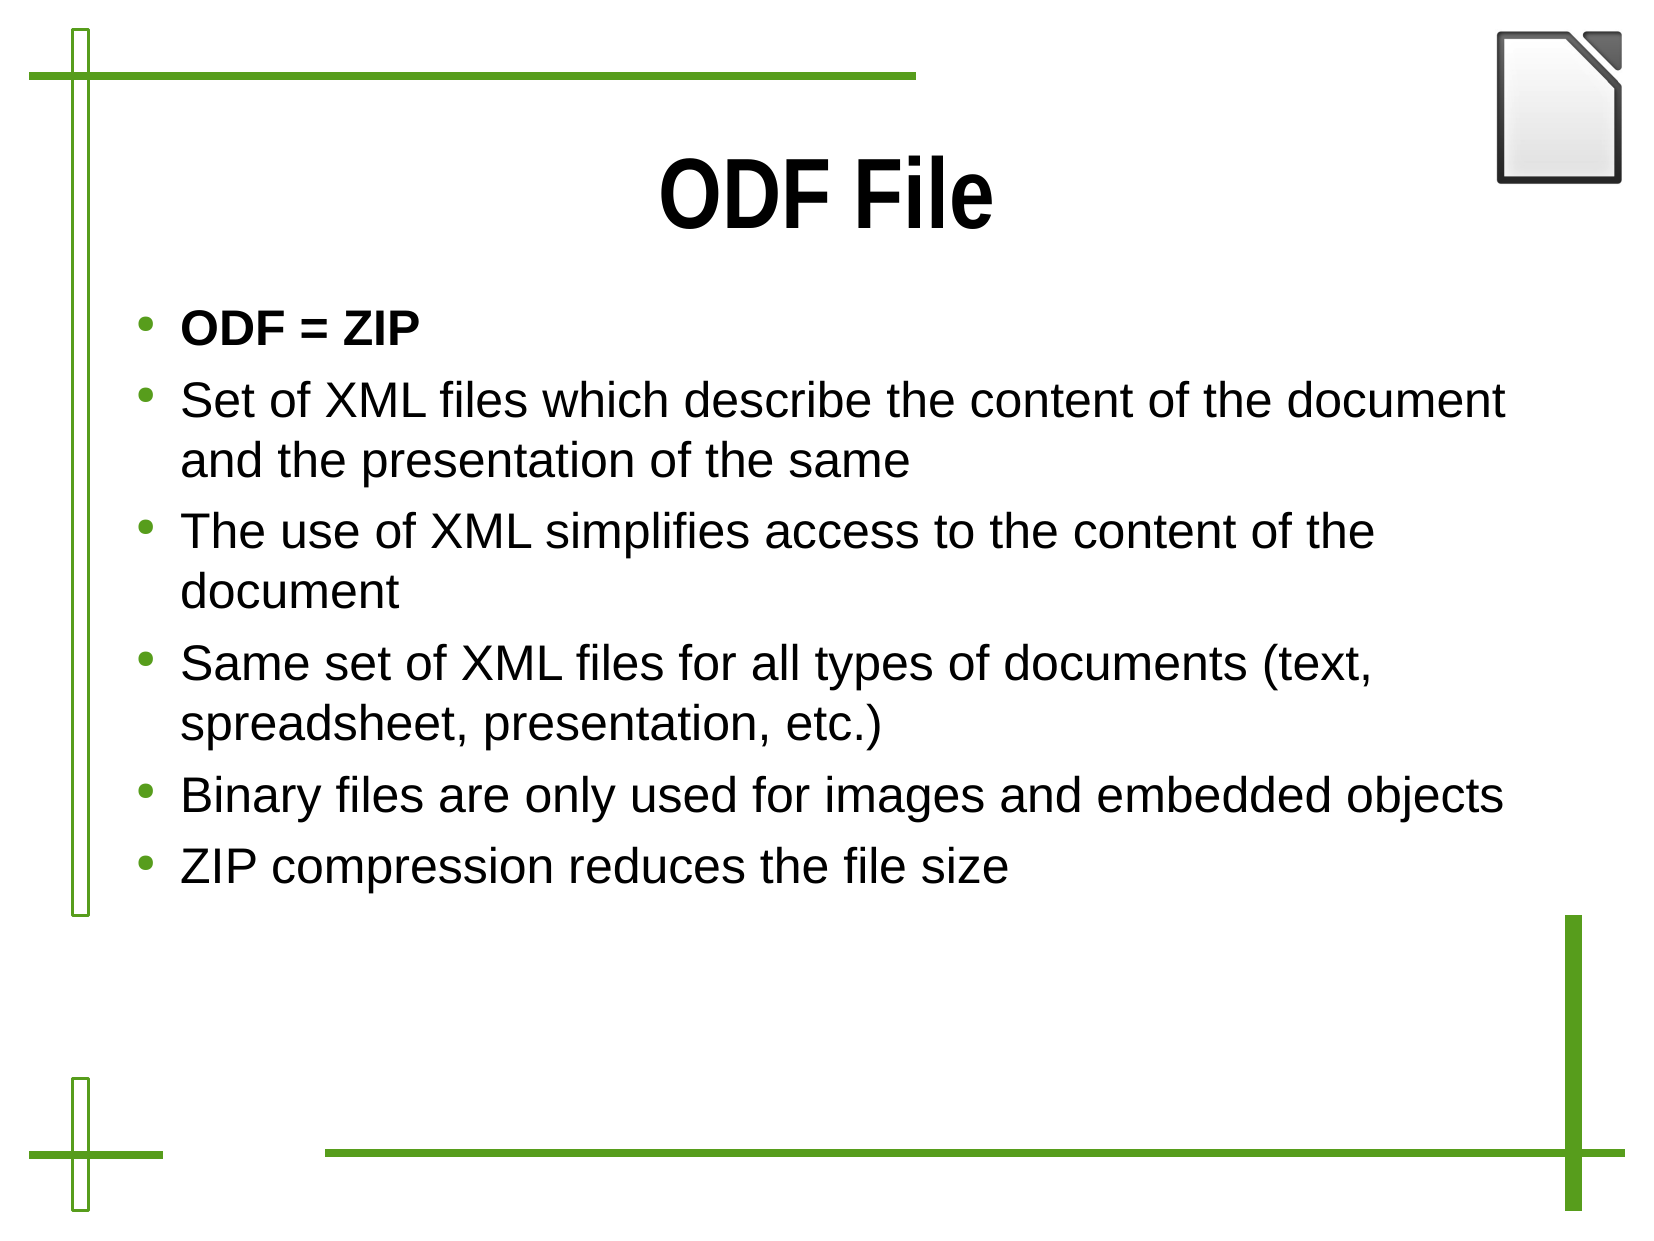

# ODF File
ODF = ZIP
Set of XML files which describe the content of the document and the presentation of the same
The use of XML simplifies access to the content of the document
Same set of XML files for all types of documents (text, spreadsheet, presentation, etc.)
Binary files are only used for images and embedded objects
ZIP compression reduces the file size